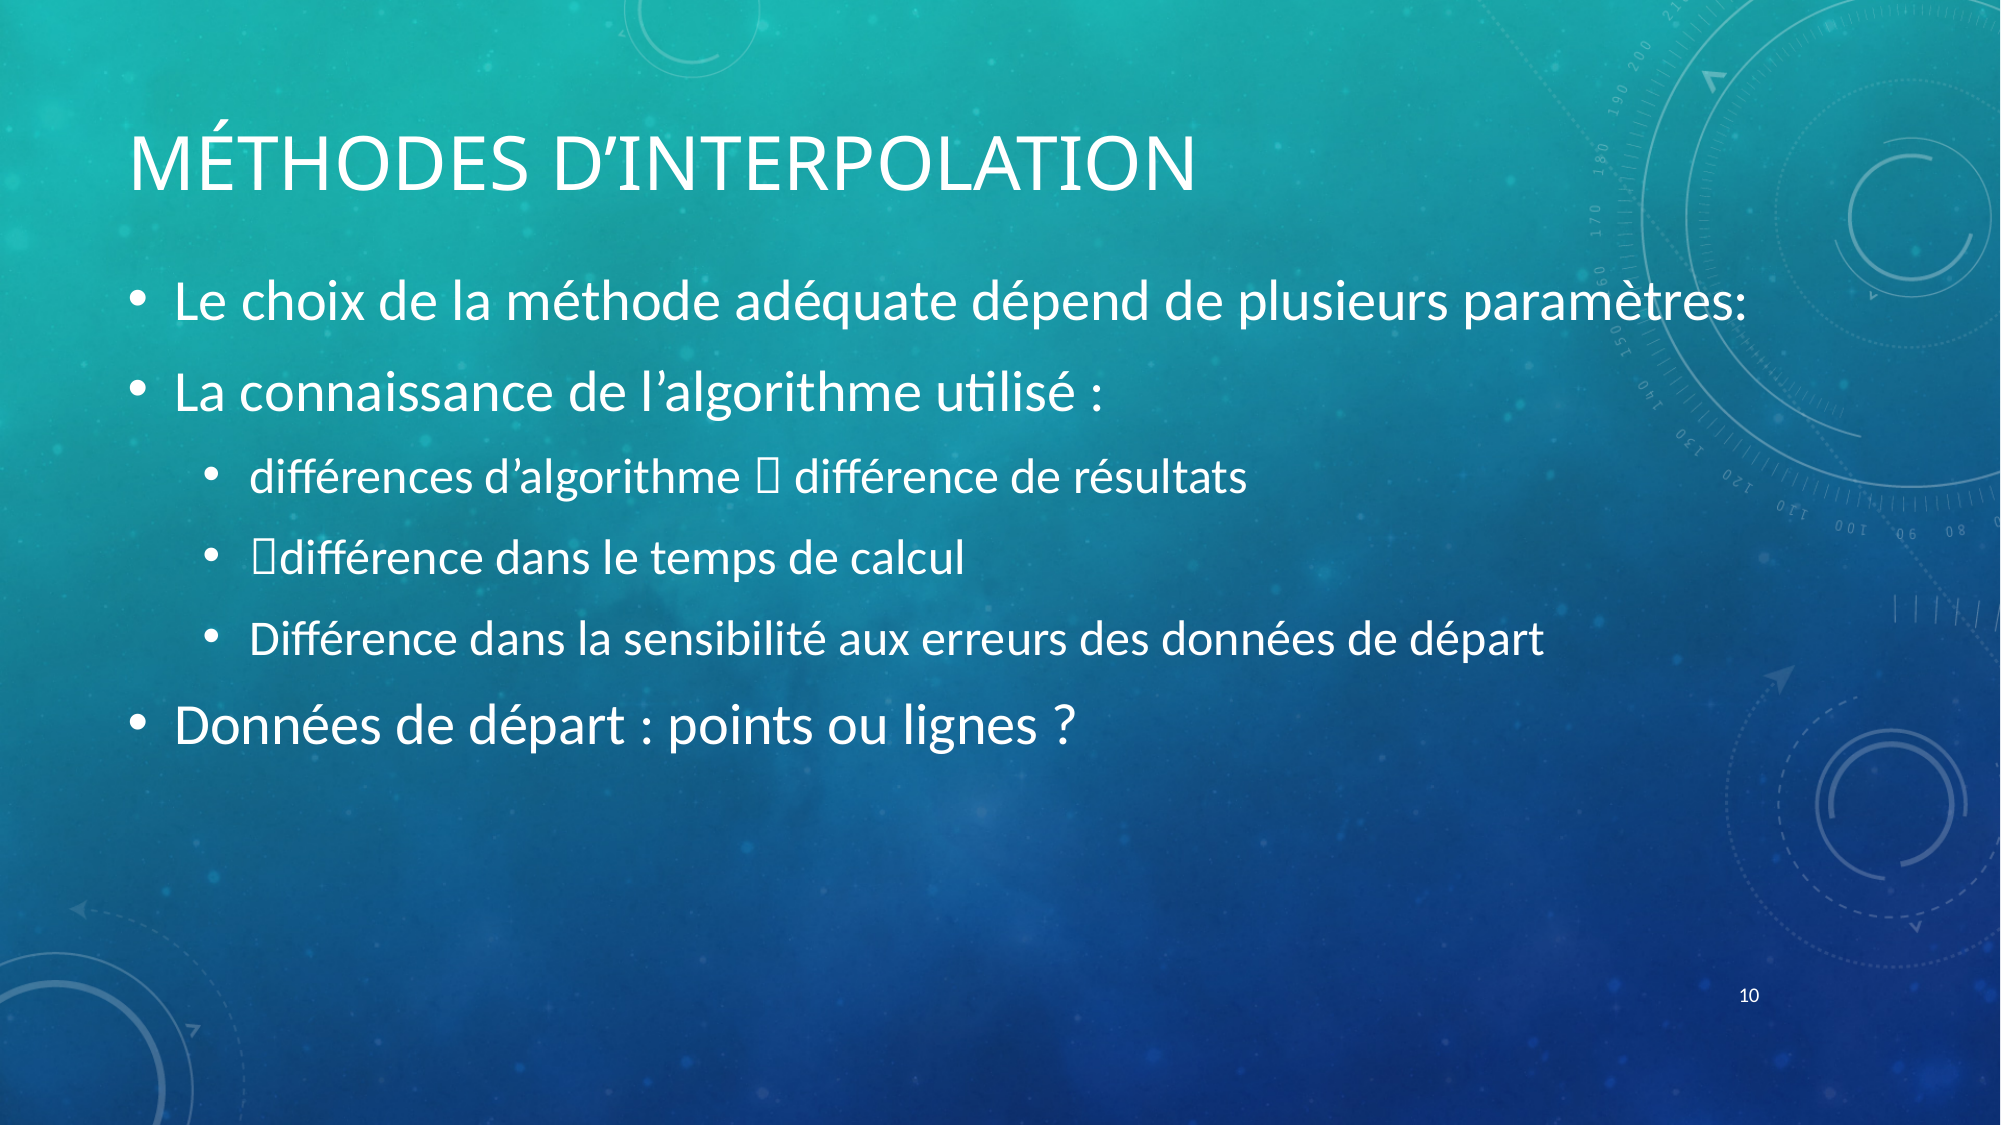

# Méthodes d’interpolation
Le choix de la méthode adéquate dépend de plusieurs paramètres:
La connaissance de l’algorithme utilisé :
différences d’algorithme  différence de résultats
différence dans le temps de calcul
Différence dans la sensibilité aux erreurs des données de départ
Données de départ : points ou lignes ?